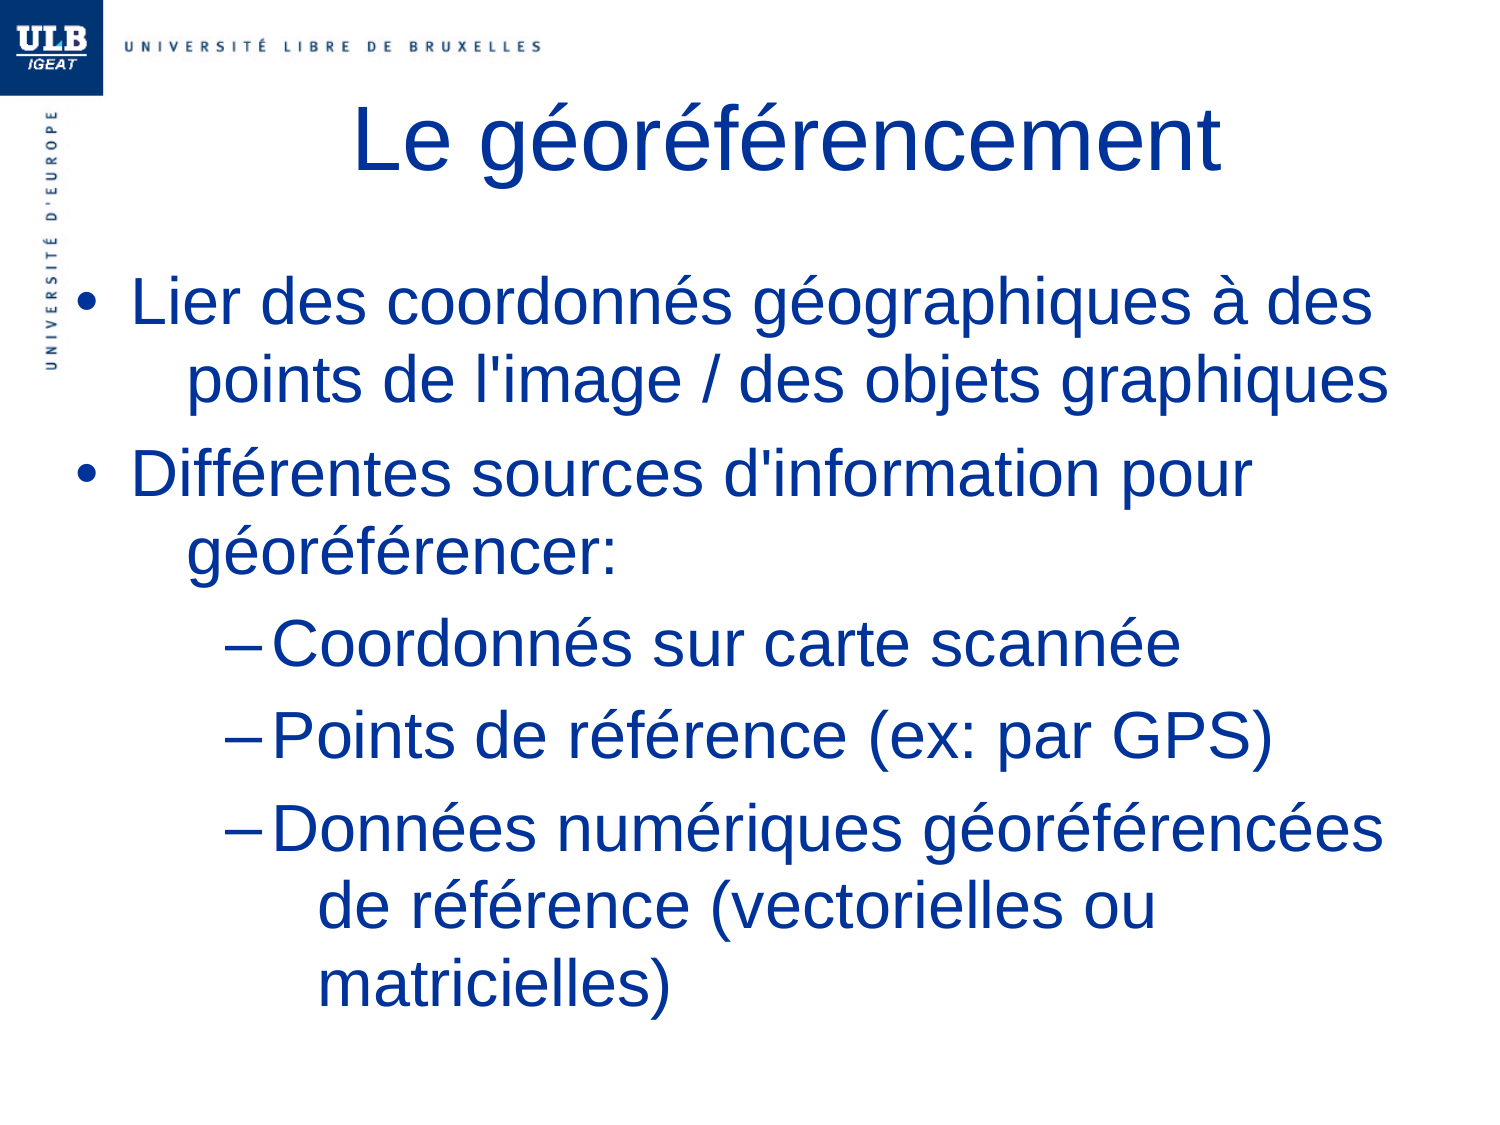

# Le géoréférencement
Lier des coordonnés géographiques à des points de l'image / des objets graphiques
Différentes sources d'information pour géoréférencer:
Coordonnés sur carte scannée
Points de référence (ex: par GPS)
Données numériques géoréférencées de référence (vectorielles ou matricielles)